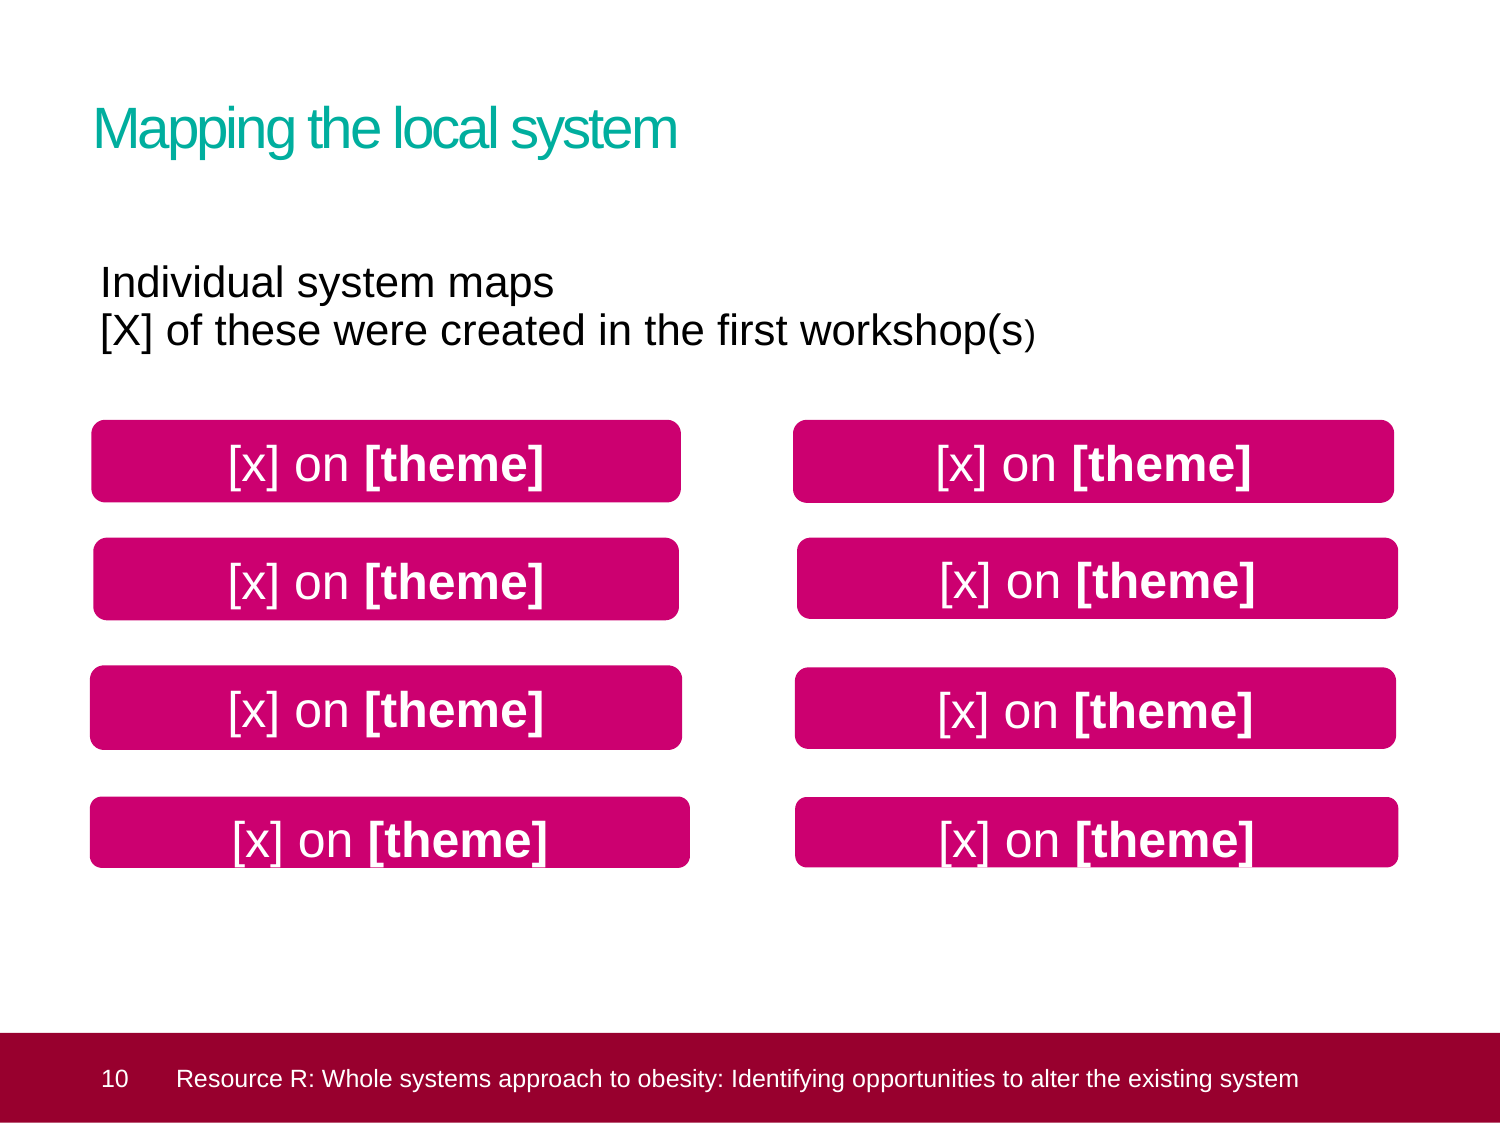

Mapping the local system
#
Individual system maps
[X] of these were created in the first workshop(s)
[x] on [theme]
[x] on [theme]
[x] on [theme]
[x] on [theme]
[x] on [theme]
[x] on [theme]
[x] on [theme]
[x] on [theme]
 10
Resource R: Whole systems approach to obesity: Identifying opportunities to alter the existing system